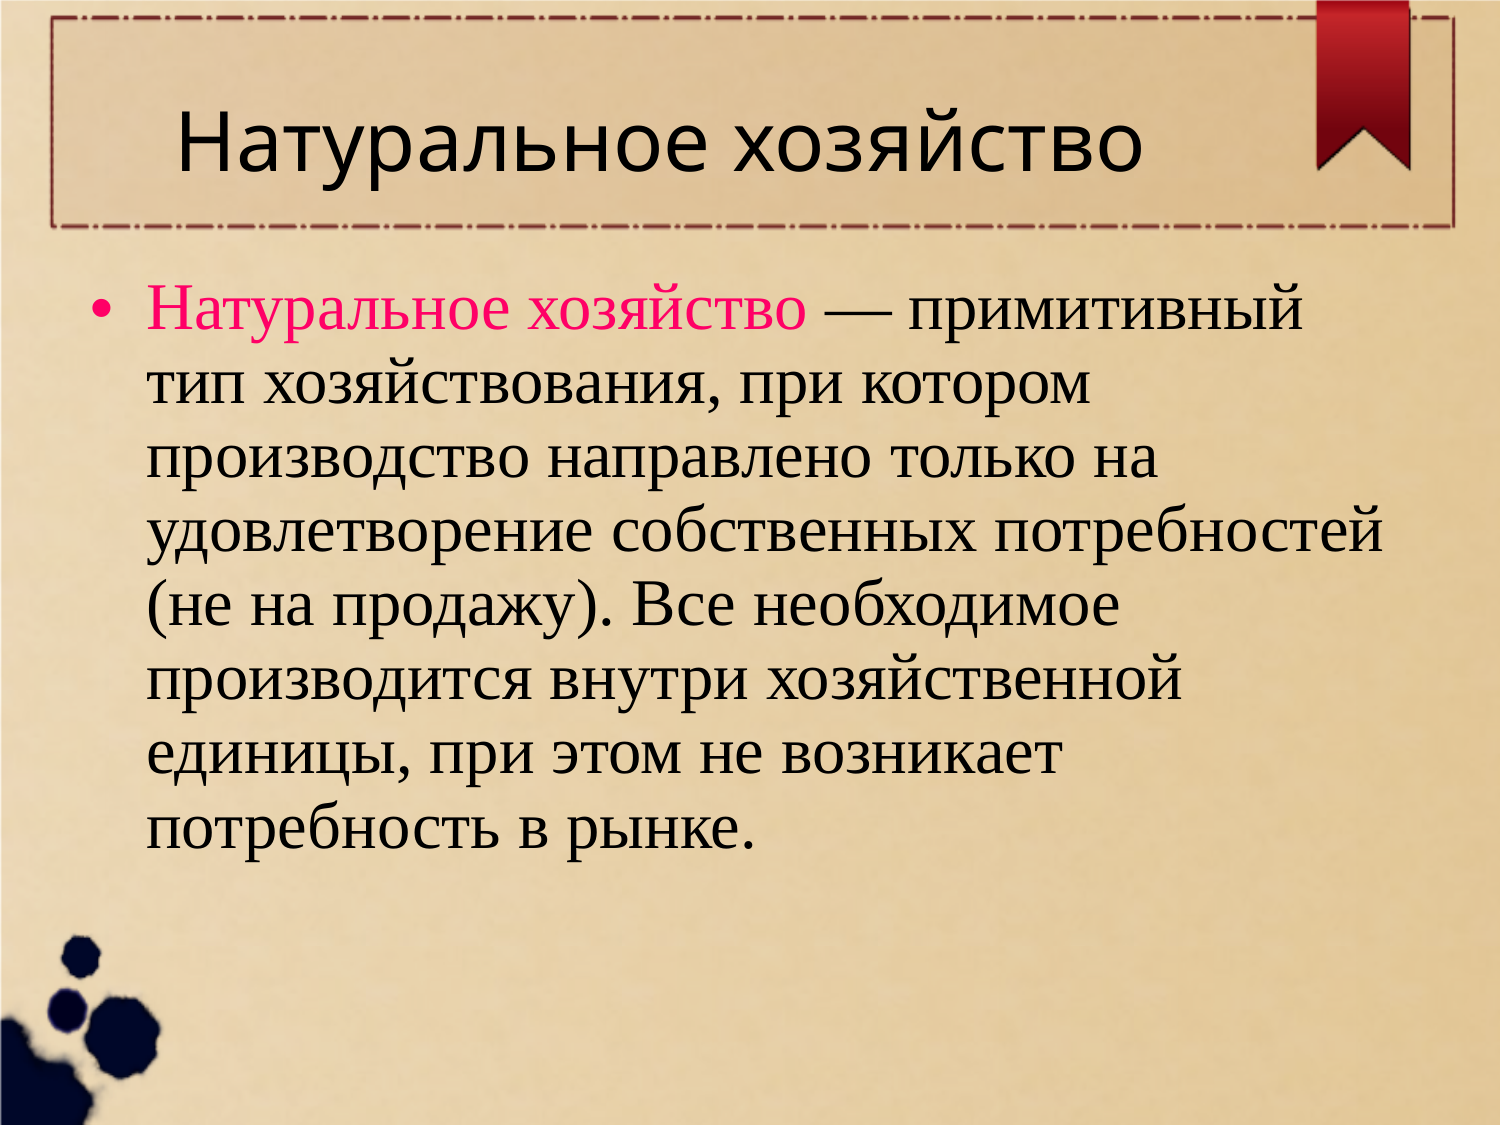

Натуральное хозяйство
# Натуральное хозяйство — примитивный тип хозяйствования, при котором производство направлено только на удовлетворение собственных потребностей (не на продажу). Все необходимое производится внутри хозяйственной единицы, при этом не возникает потребность в рынке.